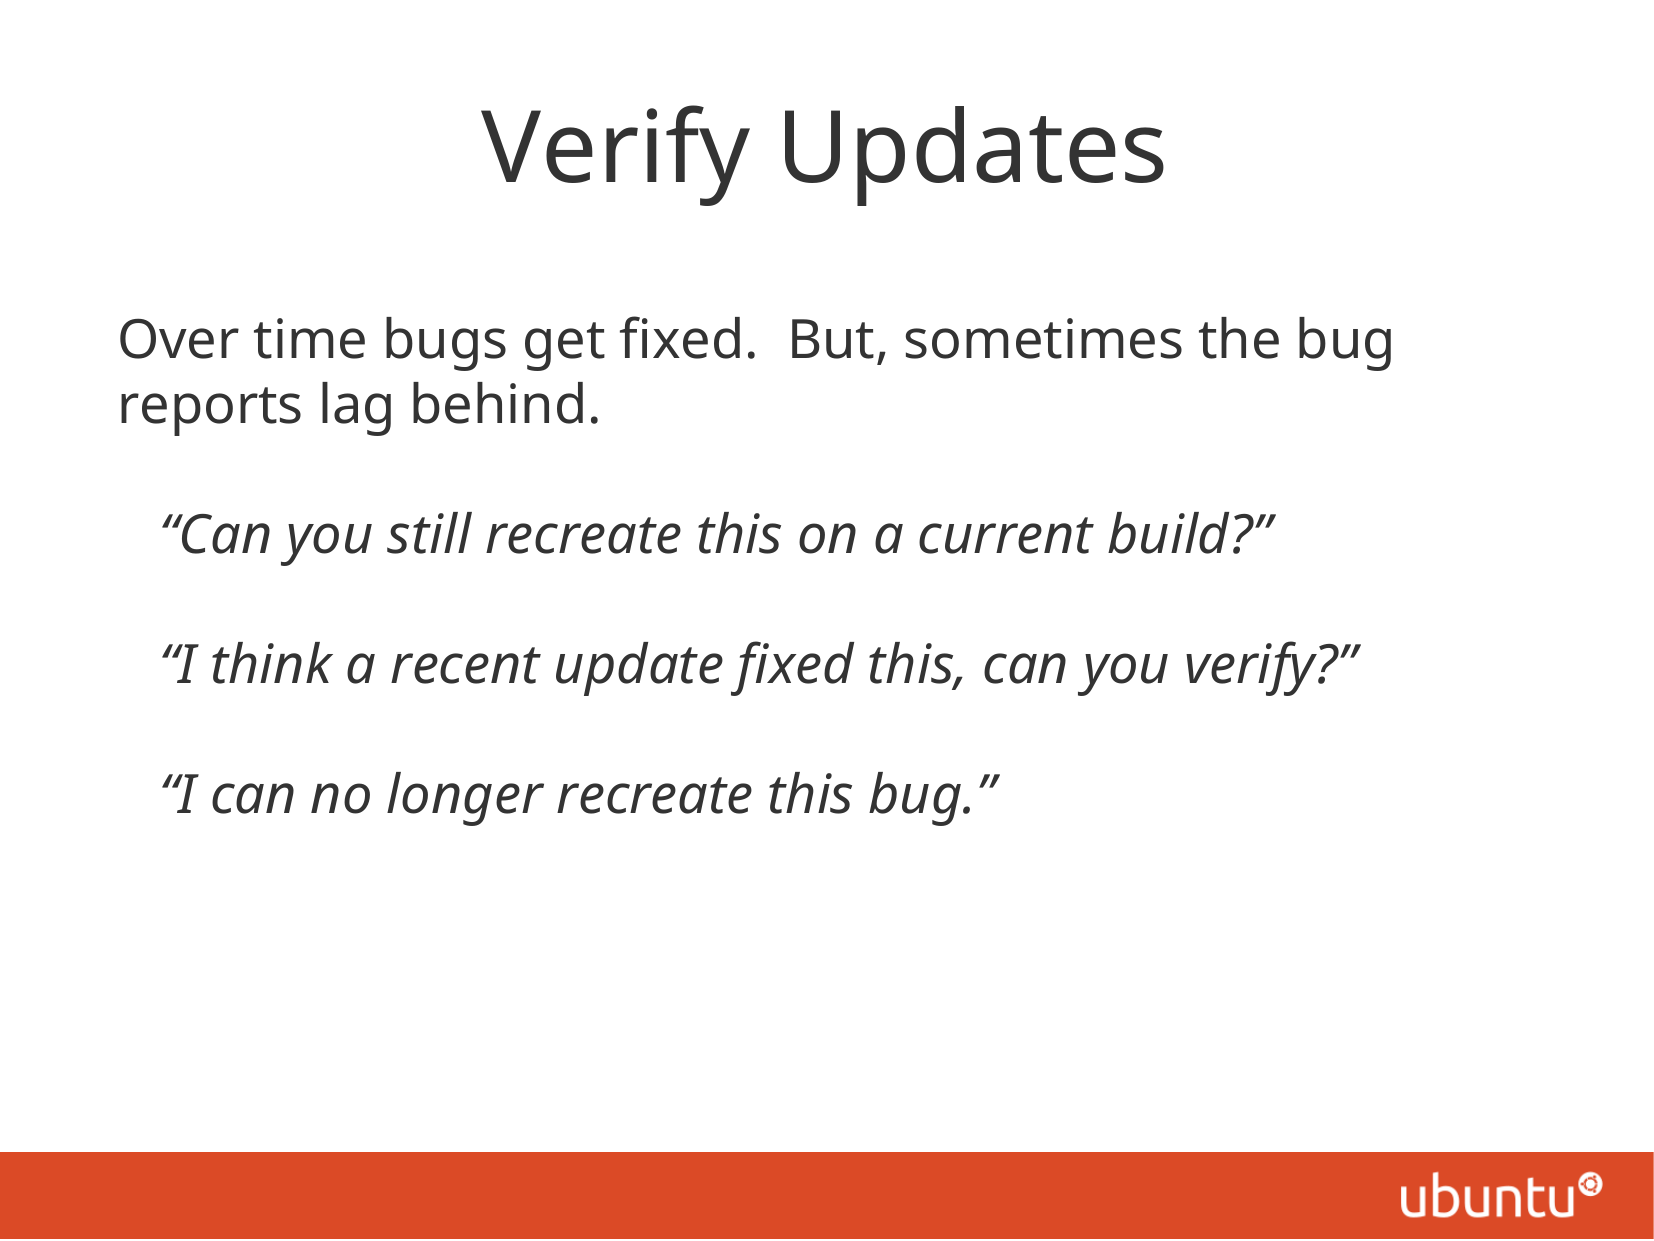

# Verify Updates
Over time bugs get fixed. But, sometimes the bug reports lag behind.
 “Can you still recreate this on a current build?”
 “I think a recent update fixed this, can you verify?”
 “I can no longer recreate this bug.”